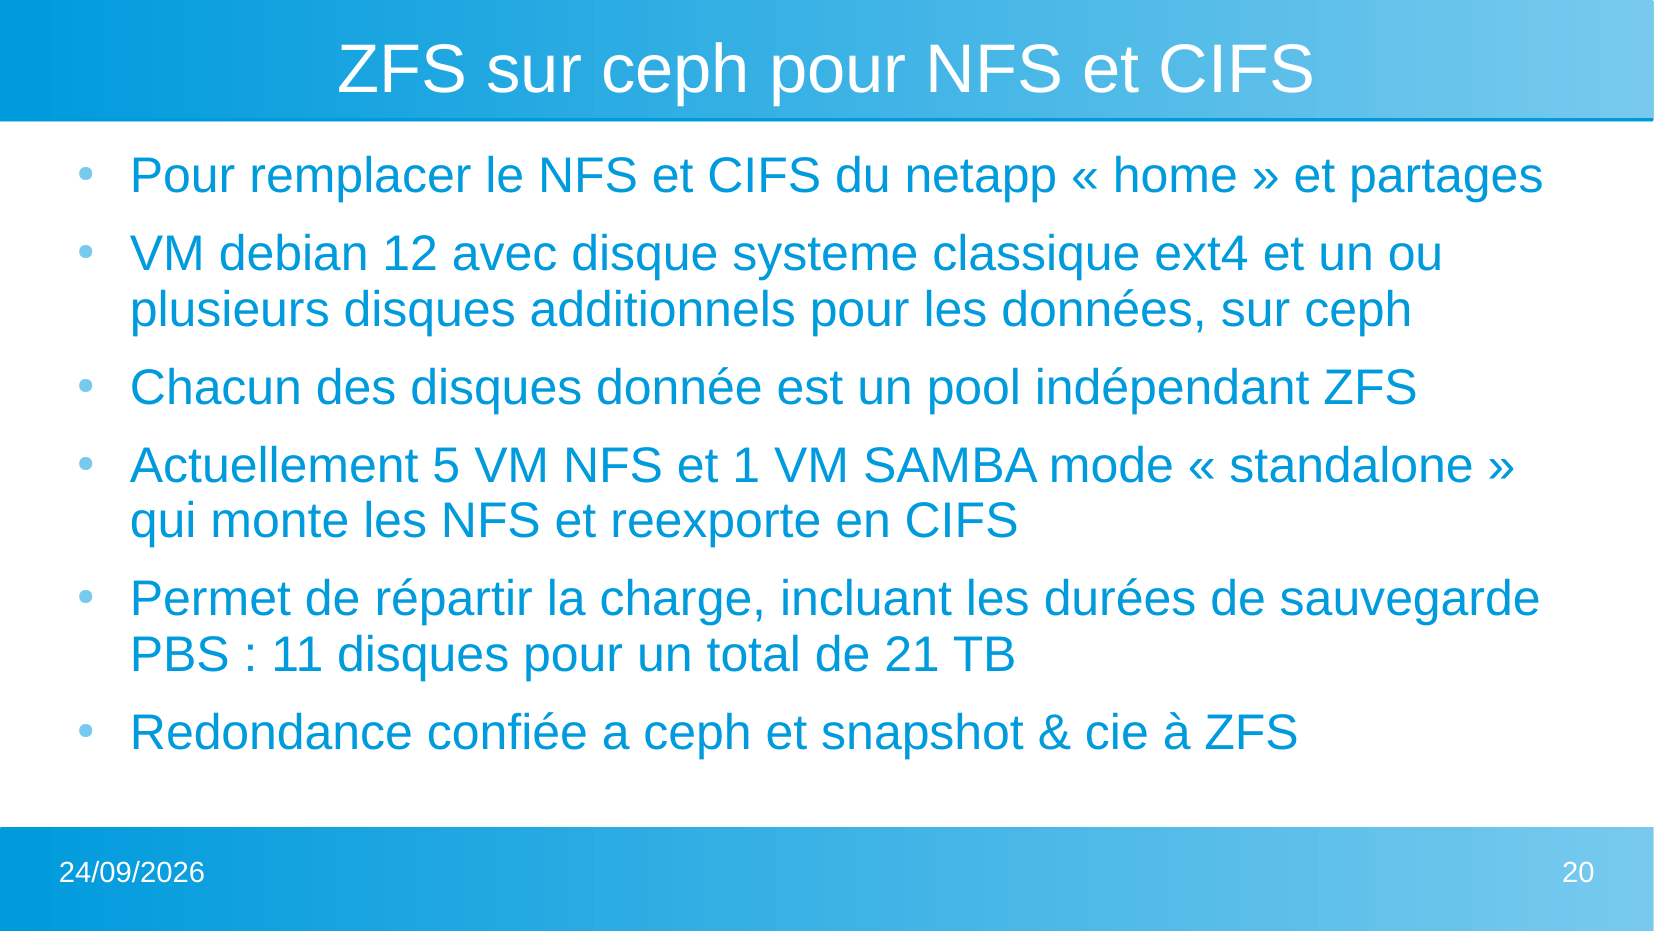

# ZFS sur ceph pour NFS et CIFS
Pour remplacer le NFS et CIFS du netapp « home » et partages
VM debian 12 avec disque systeme classique ext4 et un ou plusieurs disques additionnels pour les données, sur ceph
Chacun des disques donnée est un pool indépendant ZFS
Actuellement 5 VM NFS et 1 VM SAMBA mode « standalone » qui monte les NFS et reexporte en CIFS
Permet de répartir la charge, incluant les durées de sauvegarde PBS : 11 disques pour un total de 21 TB
Redondance confiée a ceph et snapshot & cie à ZFS
20